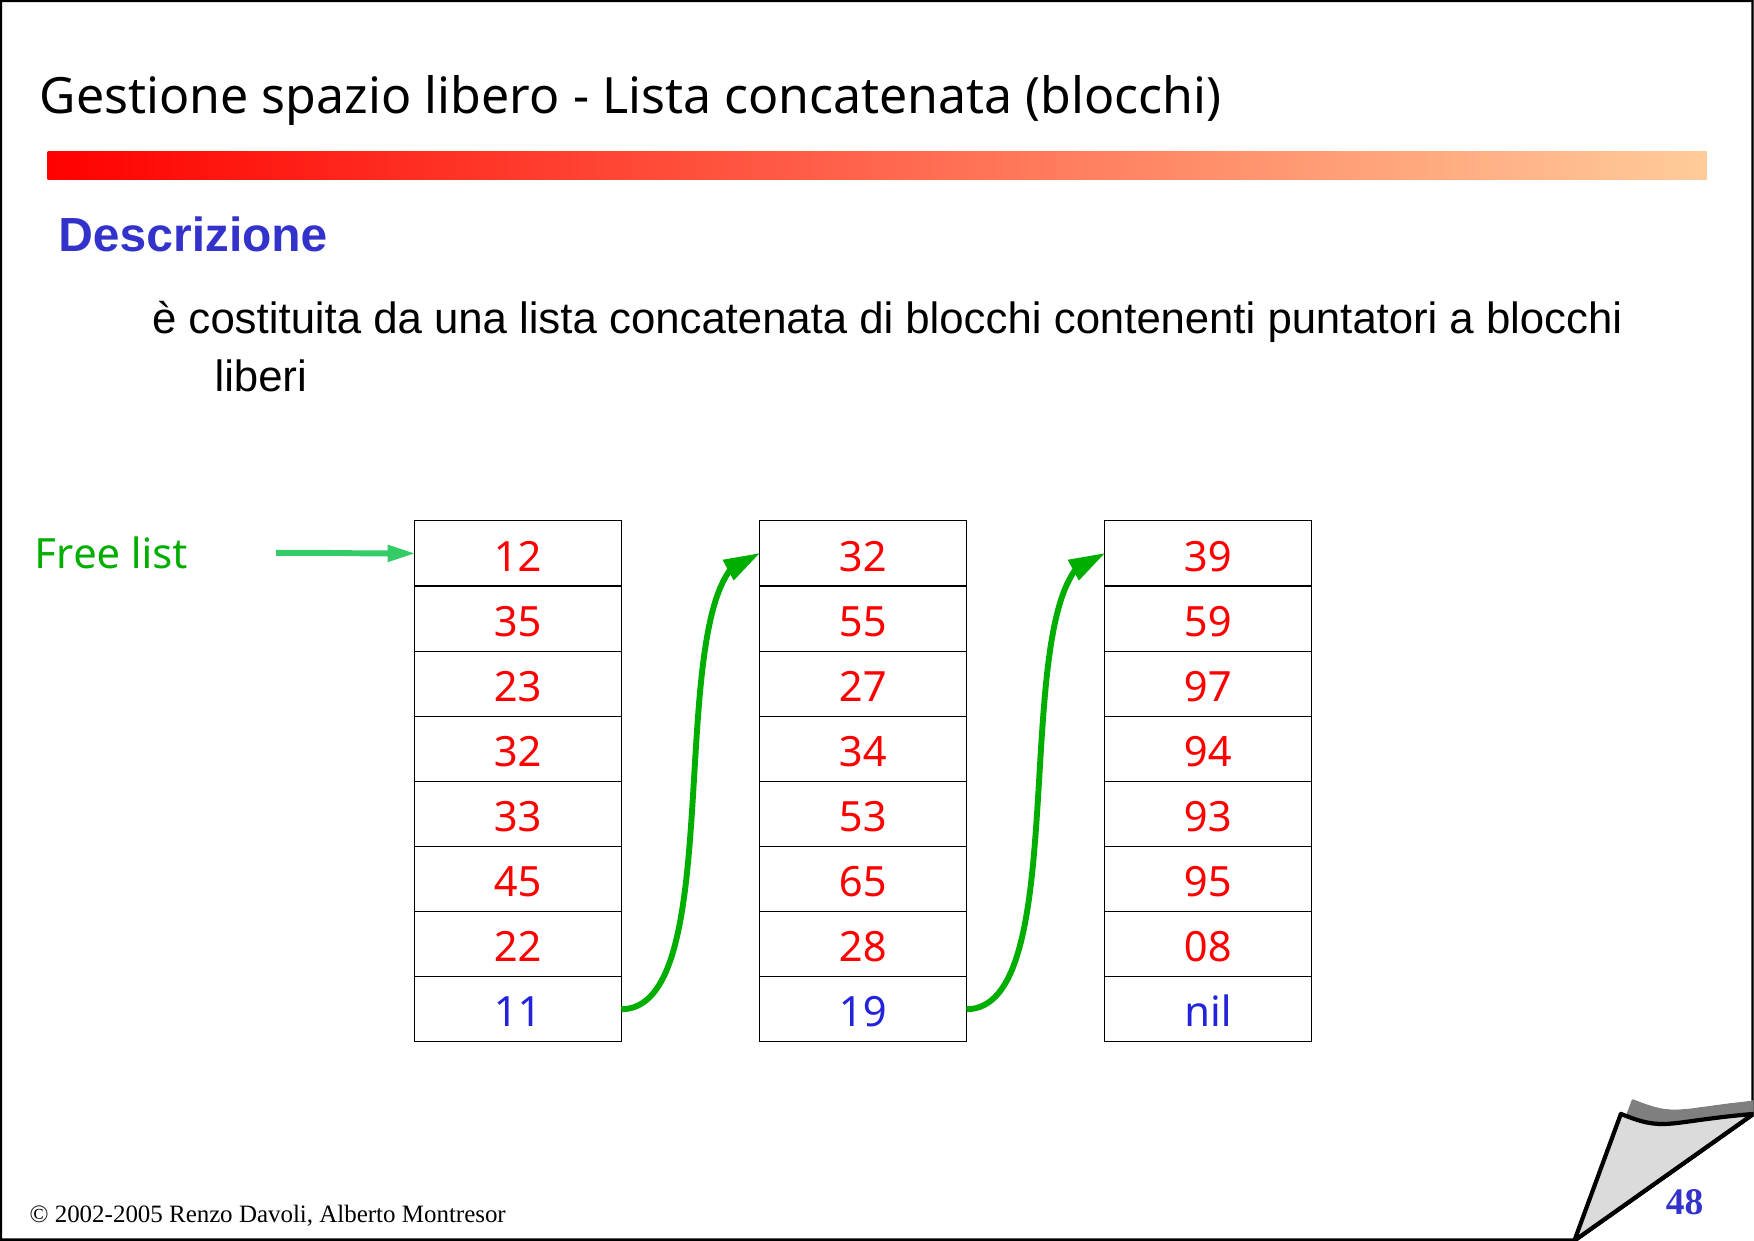

# Gestione spazio libero - Lista concatenata (blocchi)
Descrizione
è costituita da una lista concatenata di blocchi contenenti puntatori a blocchi liberi
Free list
12
32
39
35
55
59
23
27
97
32
34
94
33
53
93
45
65
95
22
28
08
11
19
nil